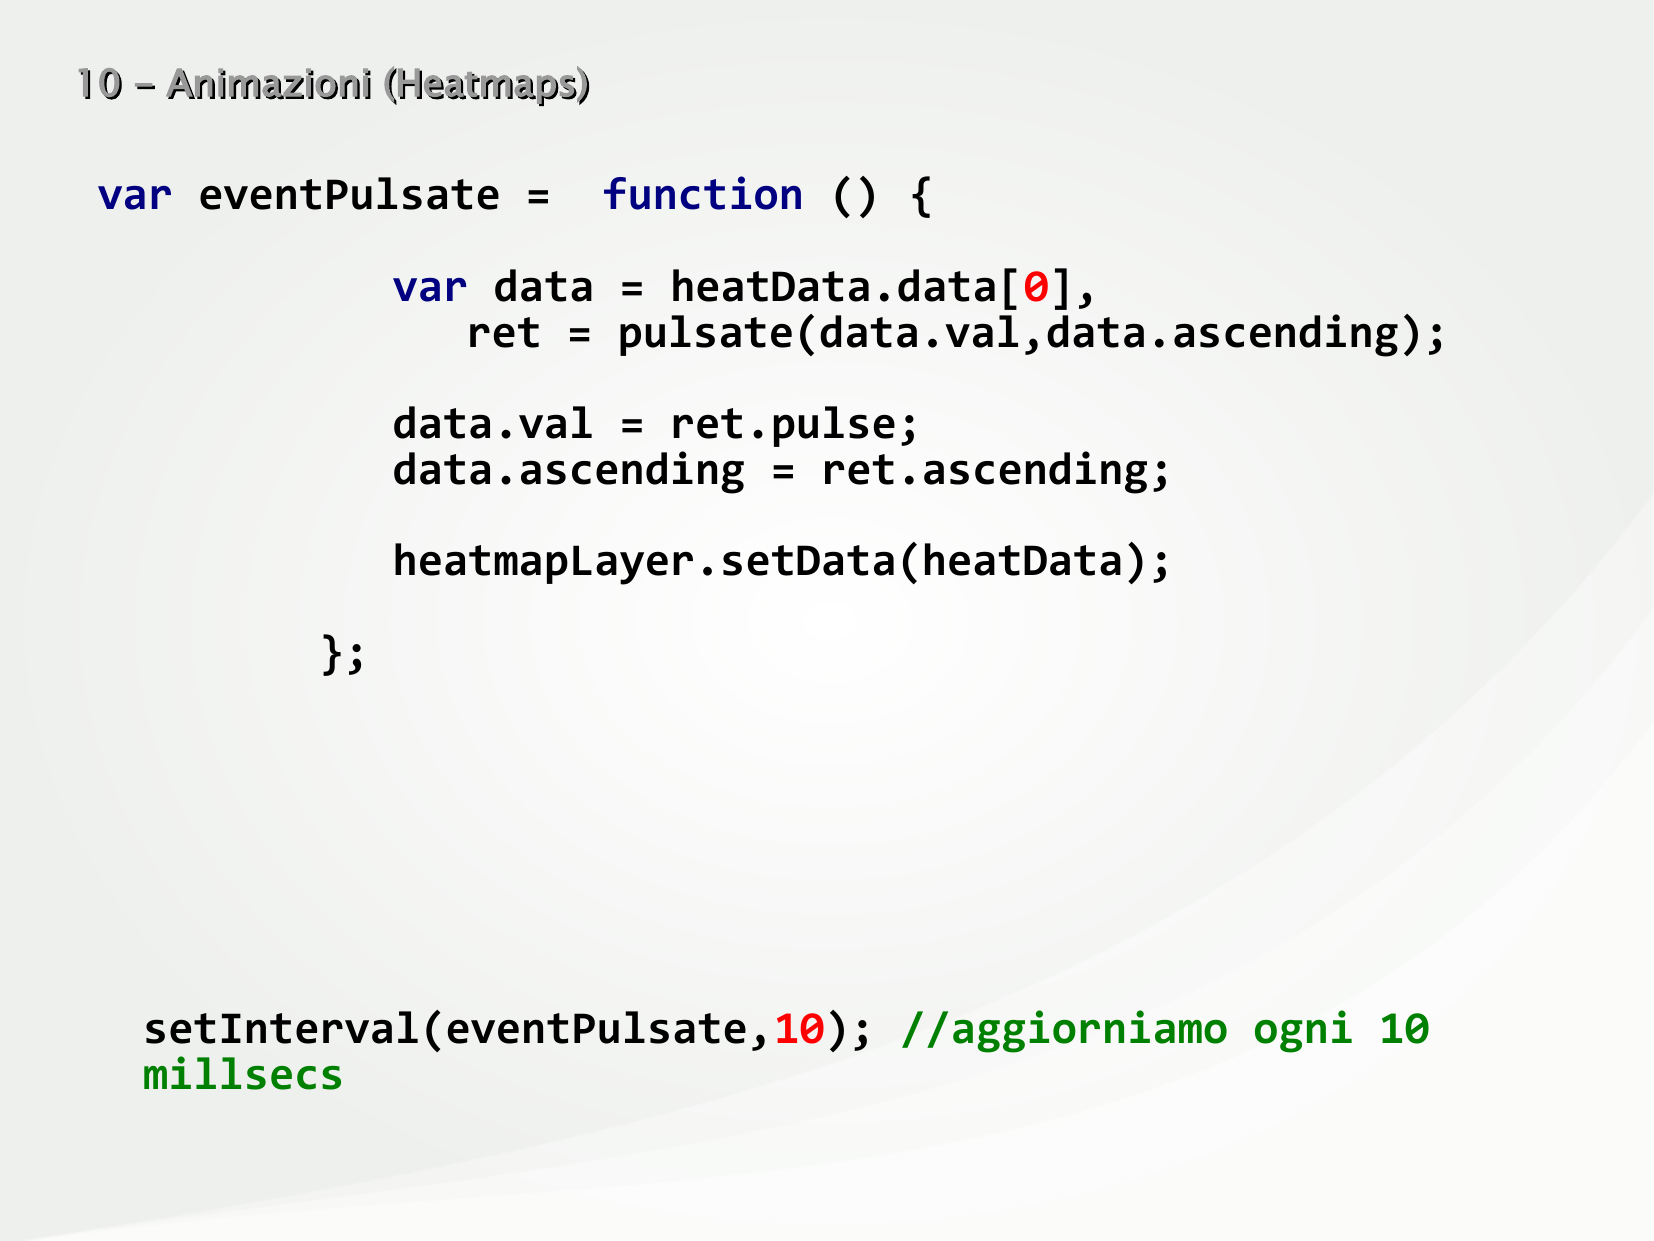

10 - Animazioni (Heatmaps)
var eventPulsate = function () 	{
				var data = heatData.data[0],
					ret = pulsate(data.val,data.ascending);
				data.val = ret.pulse;
				data.ascending = ret.ascending;
				heatmapLayer.setData(heatData);
			};
setInterval(eventPulsate,10); //aggiorniamo ogni 10 millsecs